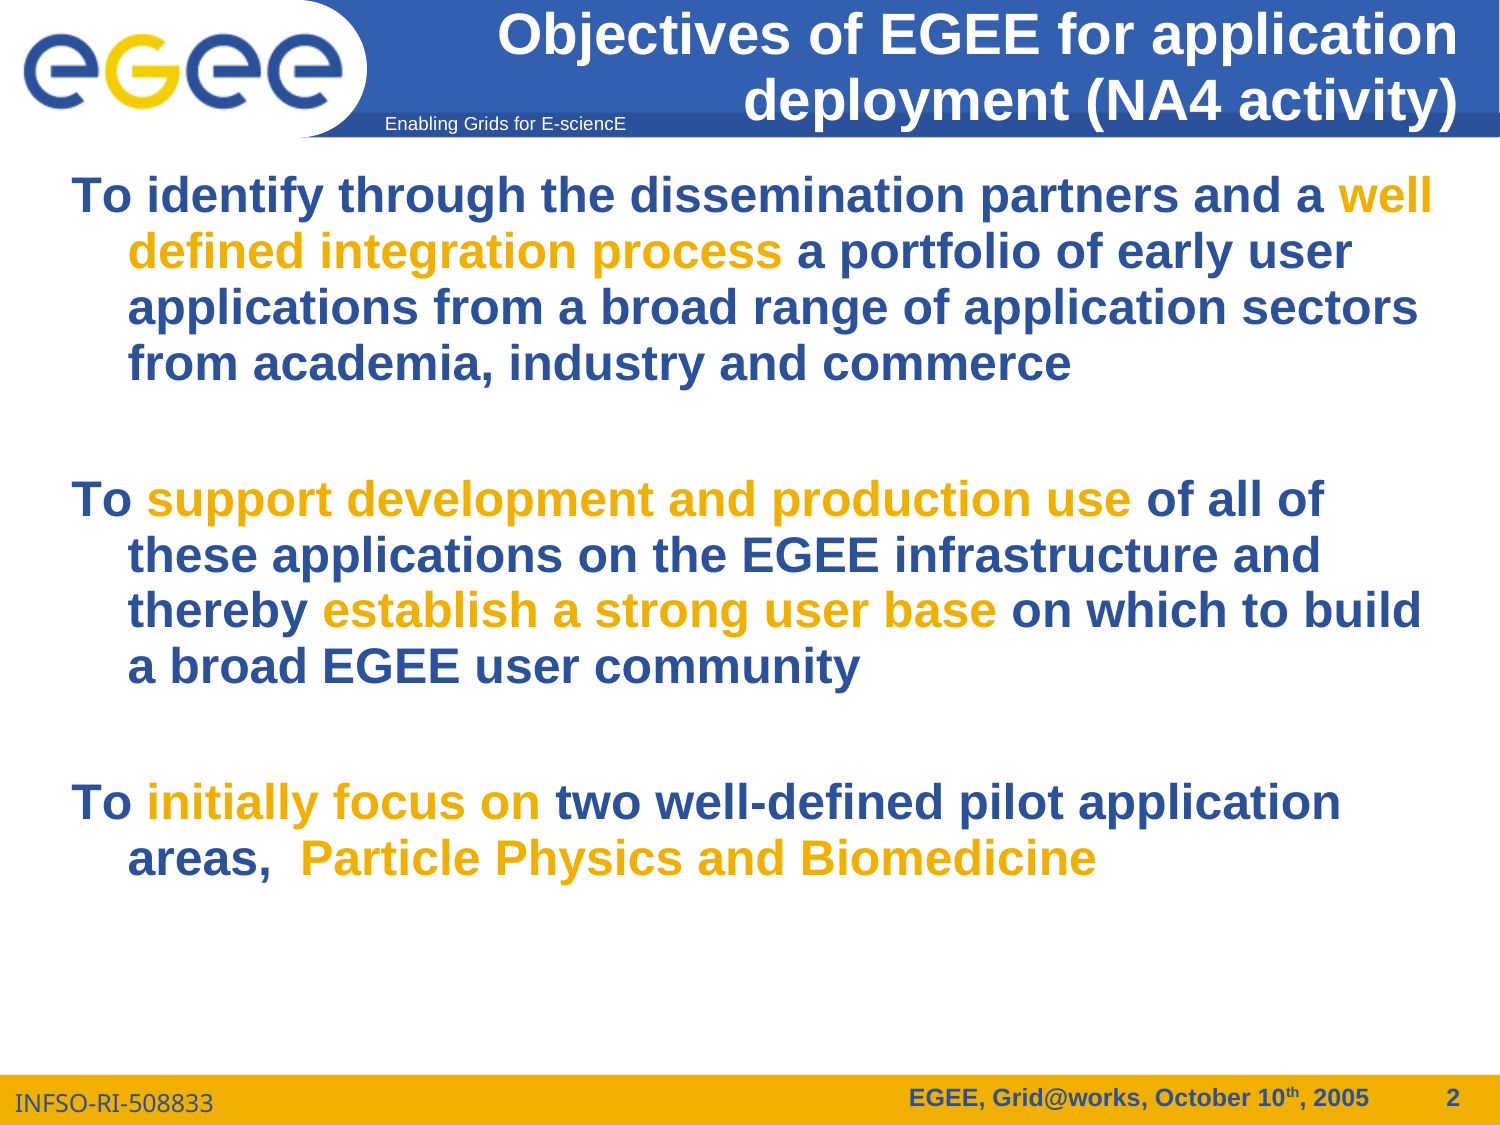

# Objectives of EGEE for application deployment (NA4 activity)
To identify through the dissemination partners and a well defined integration process a portfolio of early user applications from a broad range of application sectors from academia, industry and commerce
To support development and production use of all of these applications on the EGEE infrastructure and thereby establish a strong user base on which to build a broad EGEE user community
To initially focus on two well-defined pilot application areas, Particle Physics and Biomedicine
MIE 2005 Healthgrid workshop, Geneva, August 2005
2